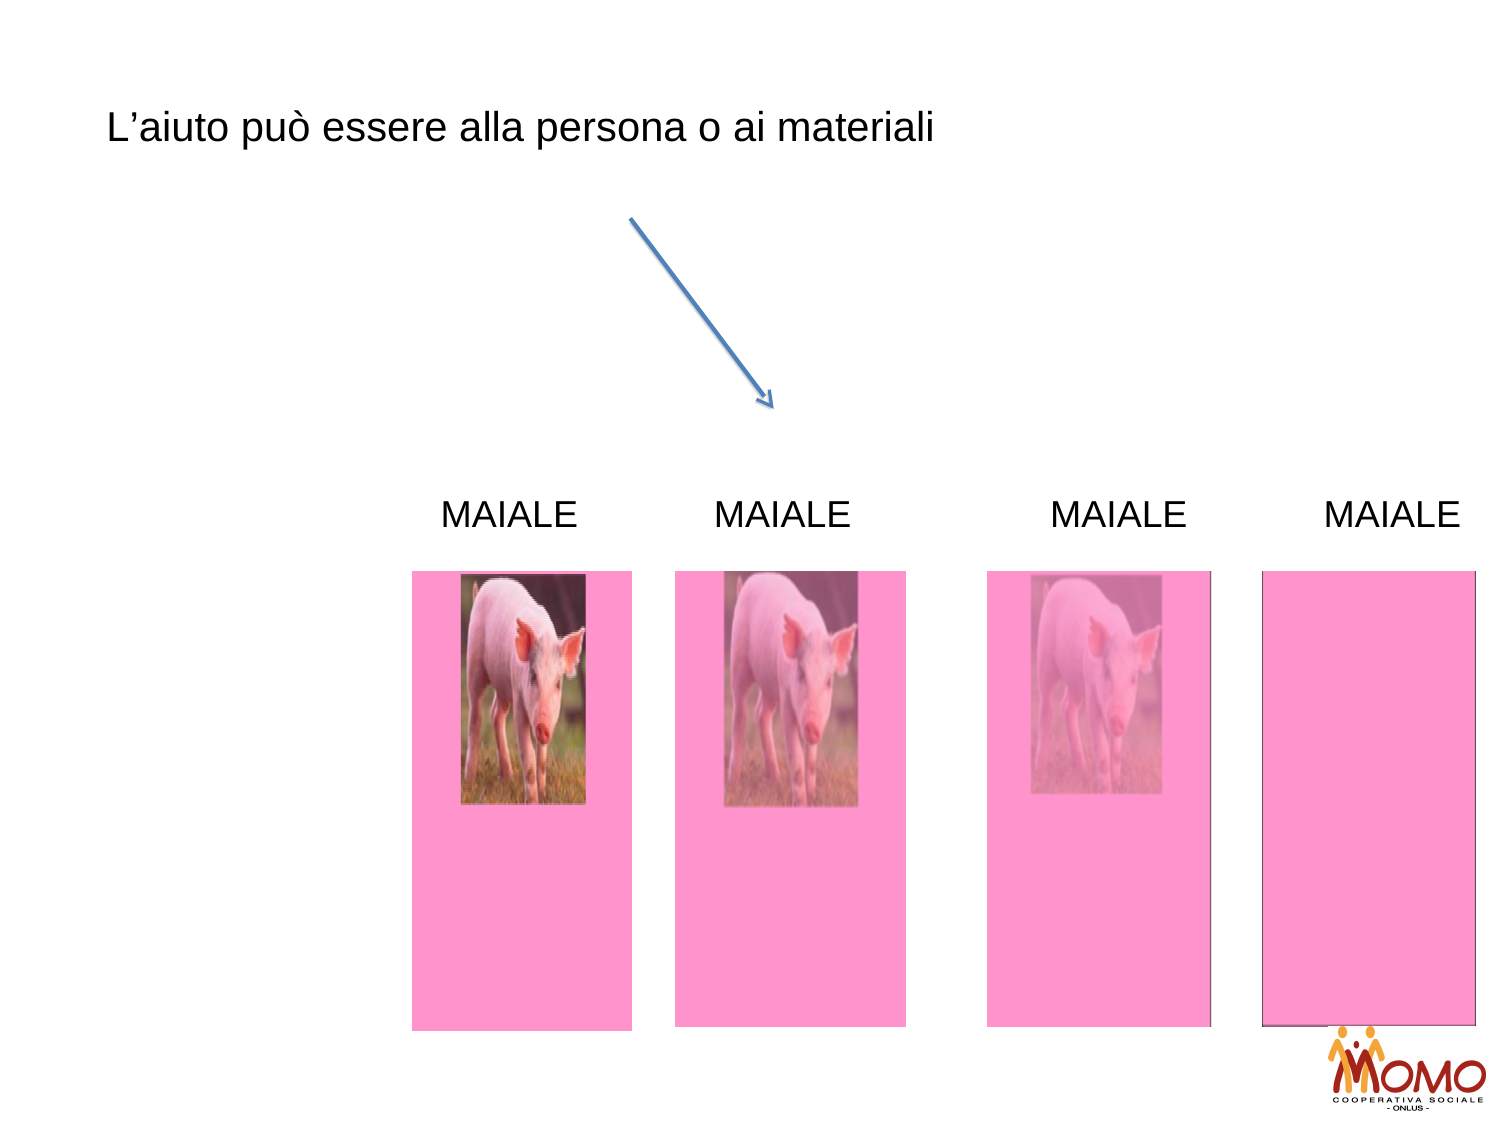

L’aiuto può essere alla persona o ai materiali
 MAIALE MAIALE MAIALE MAIALE